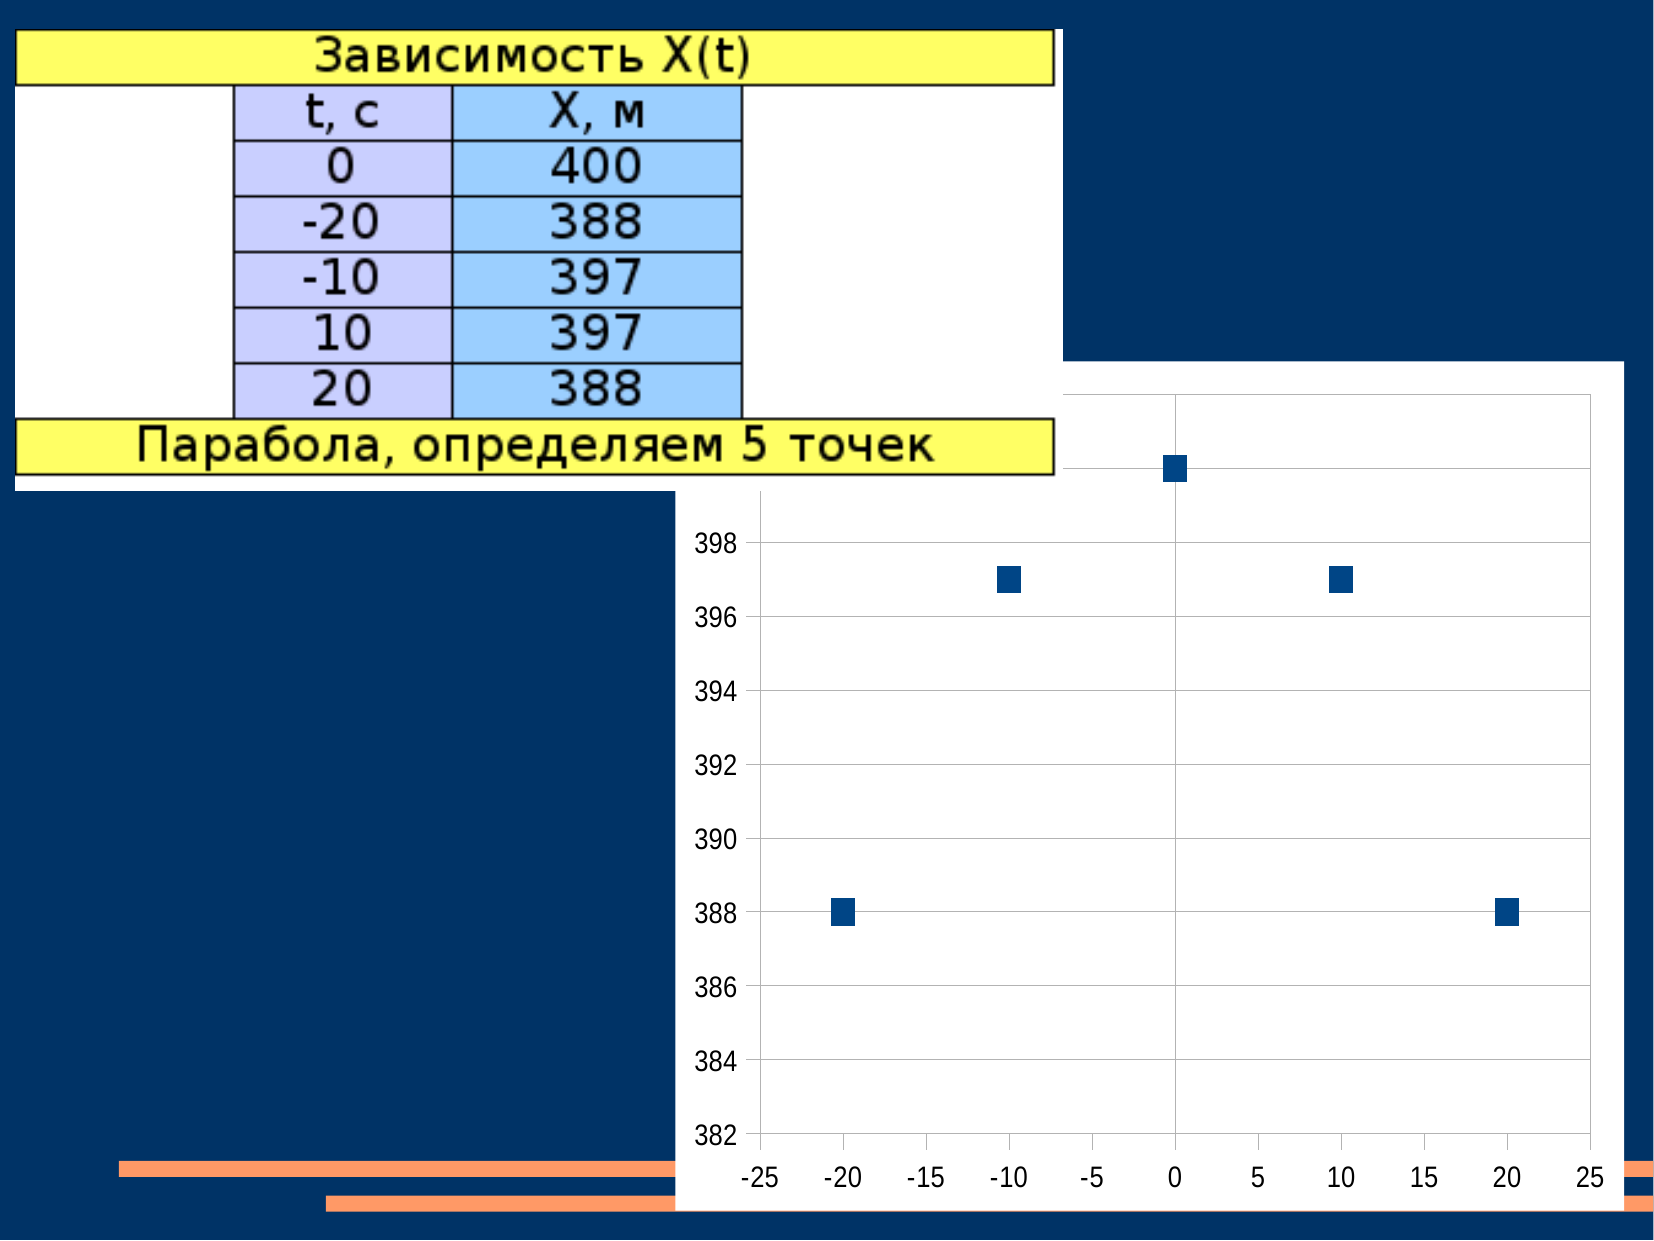

### Chart
| Category | Столбец C |
|---|---|